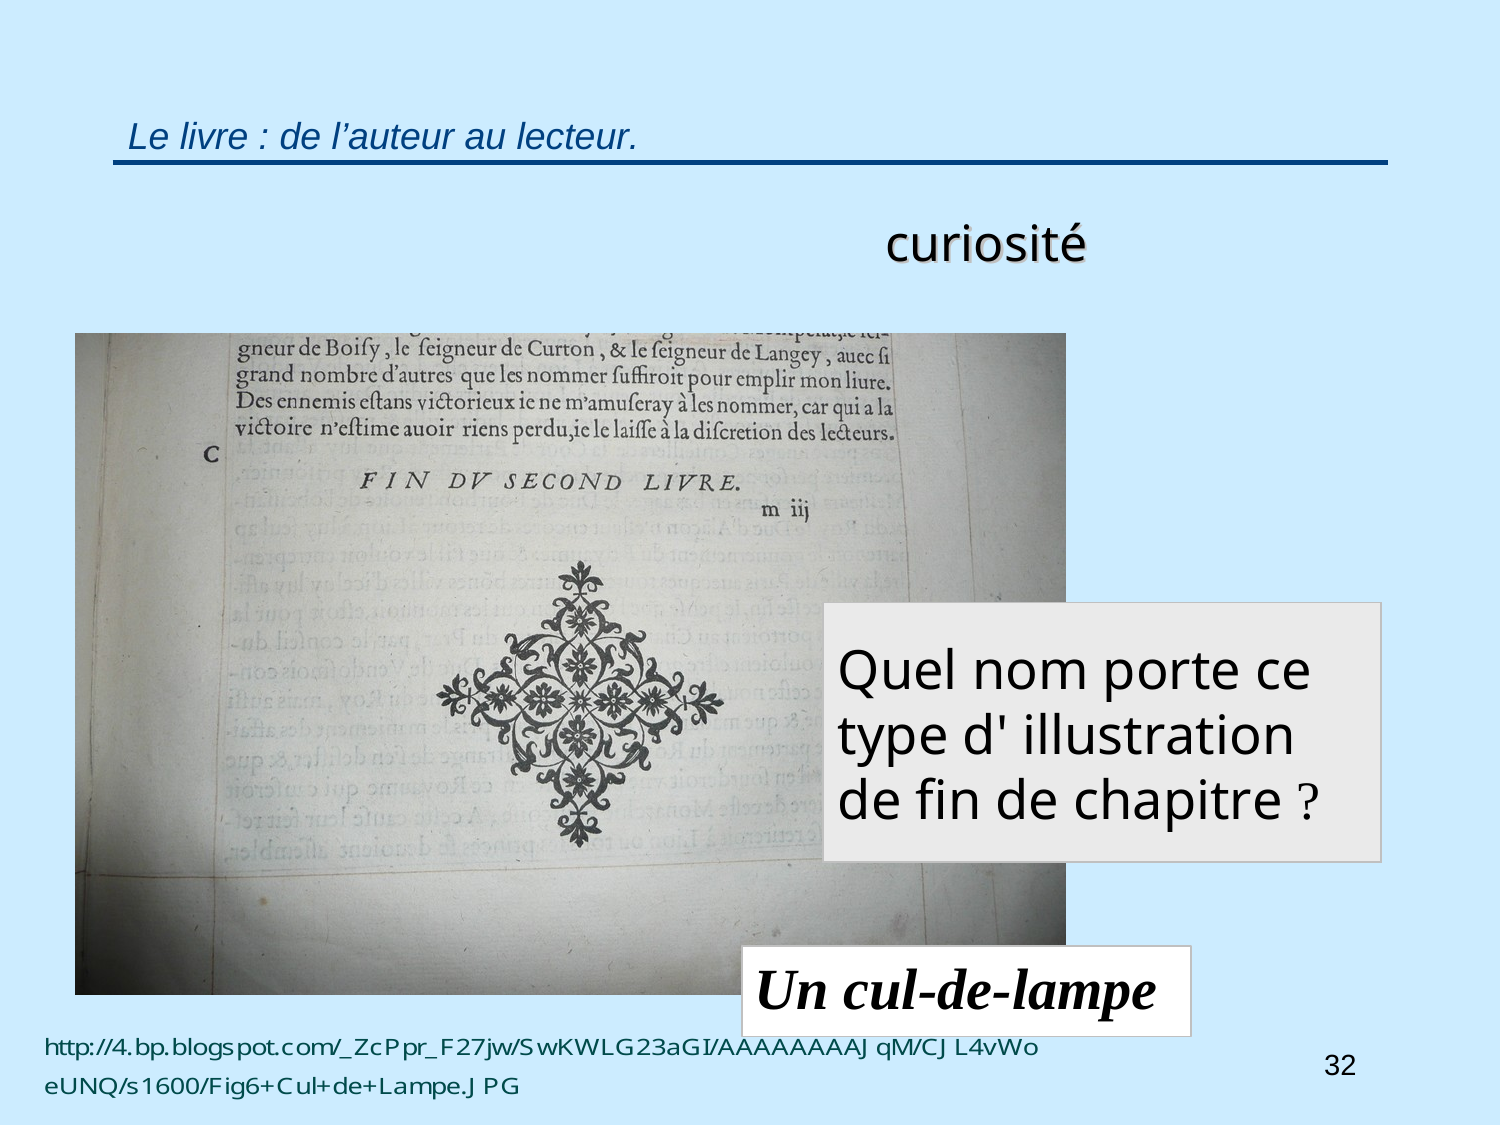

curiosité
Quel nom porte ce type d' illustration de fin de chapitre ?
Un cul-de-lampe
32